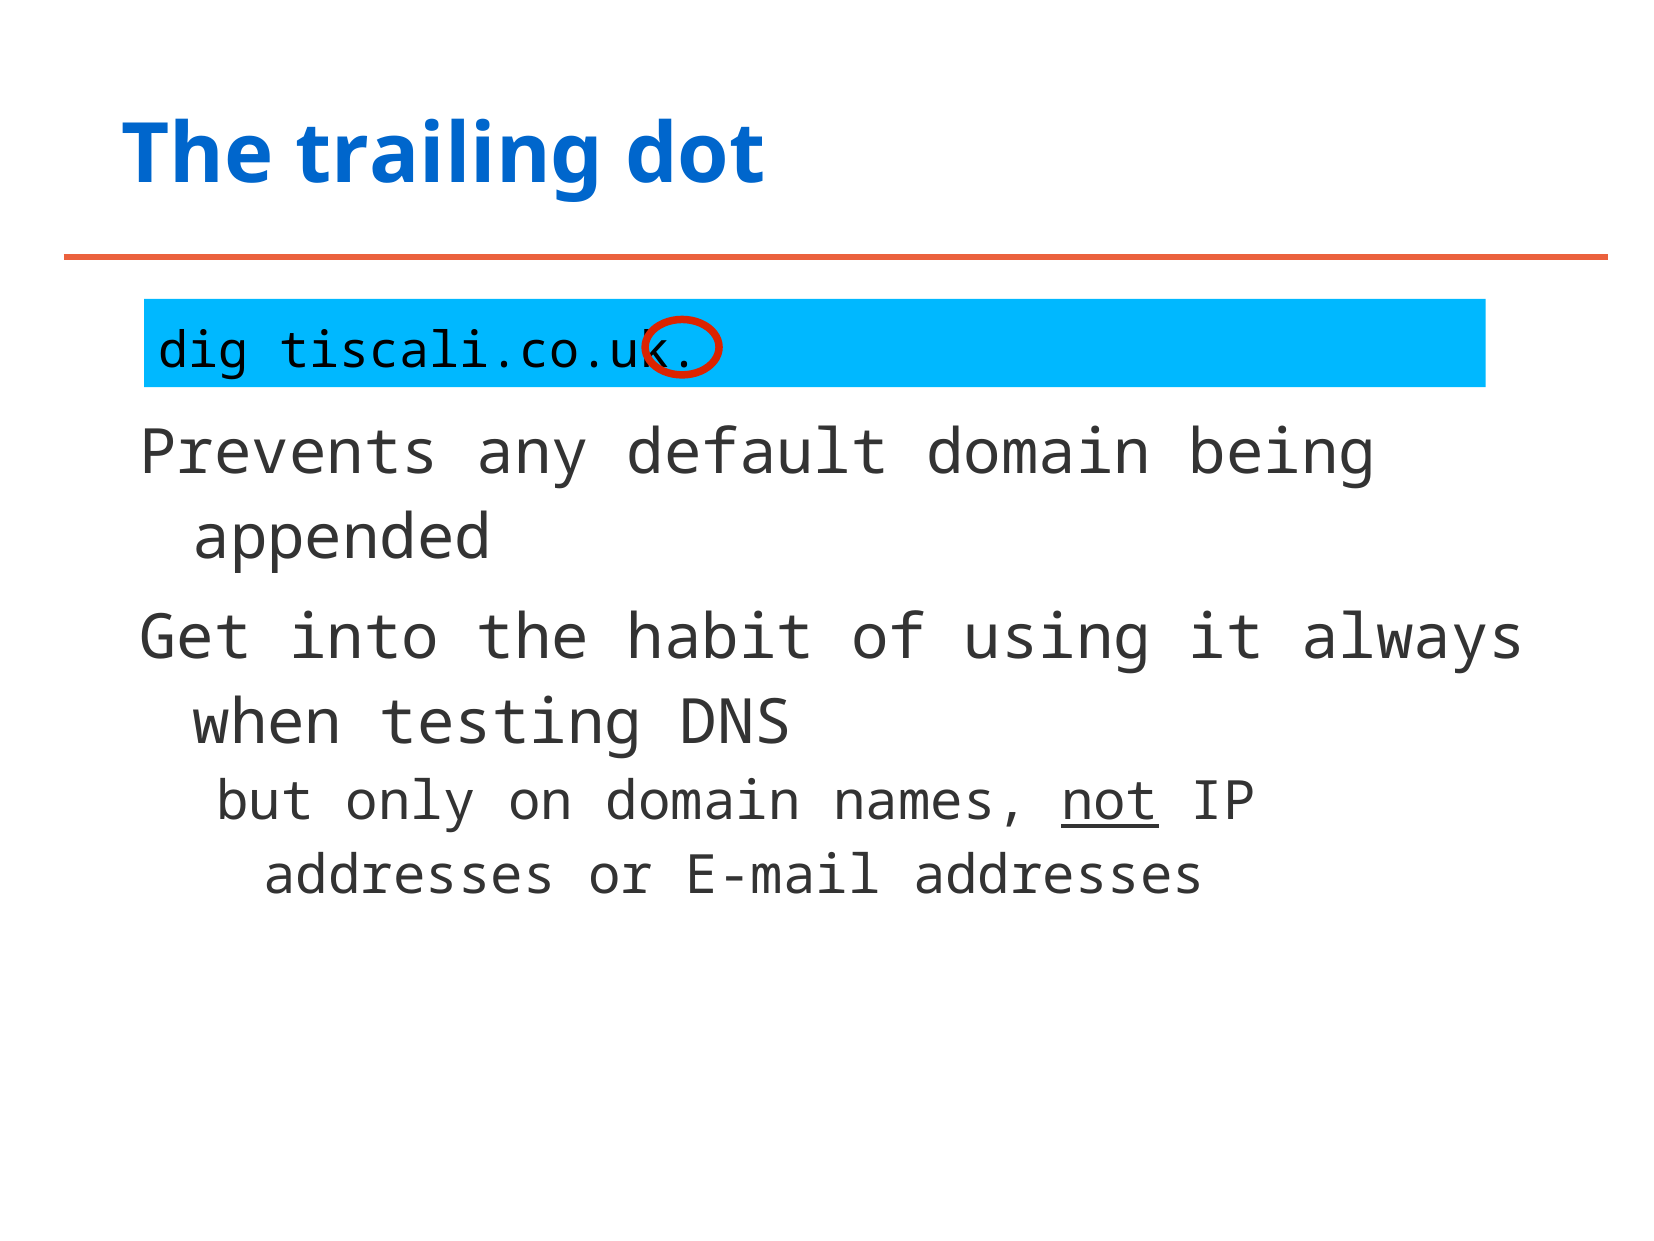

# The trailing dot
dig tiscali.co.uk.
Prevents any default domain being appended
Get into the habit of using it always when testing DNS
but only on domain names, not IP addresses or E-mail addresses